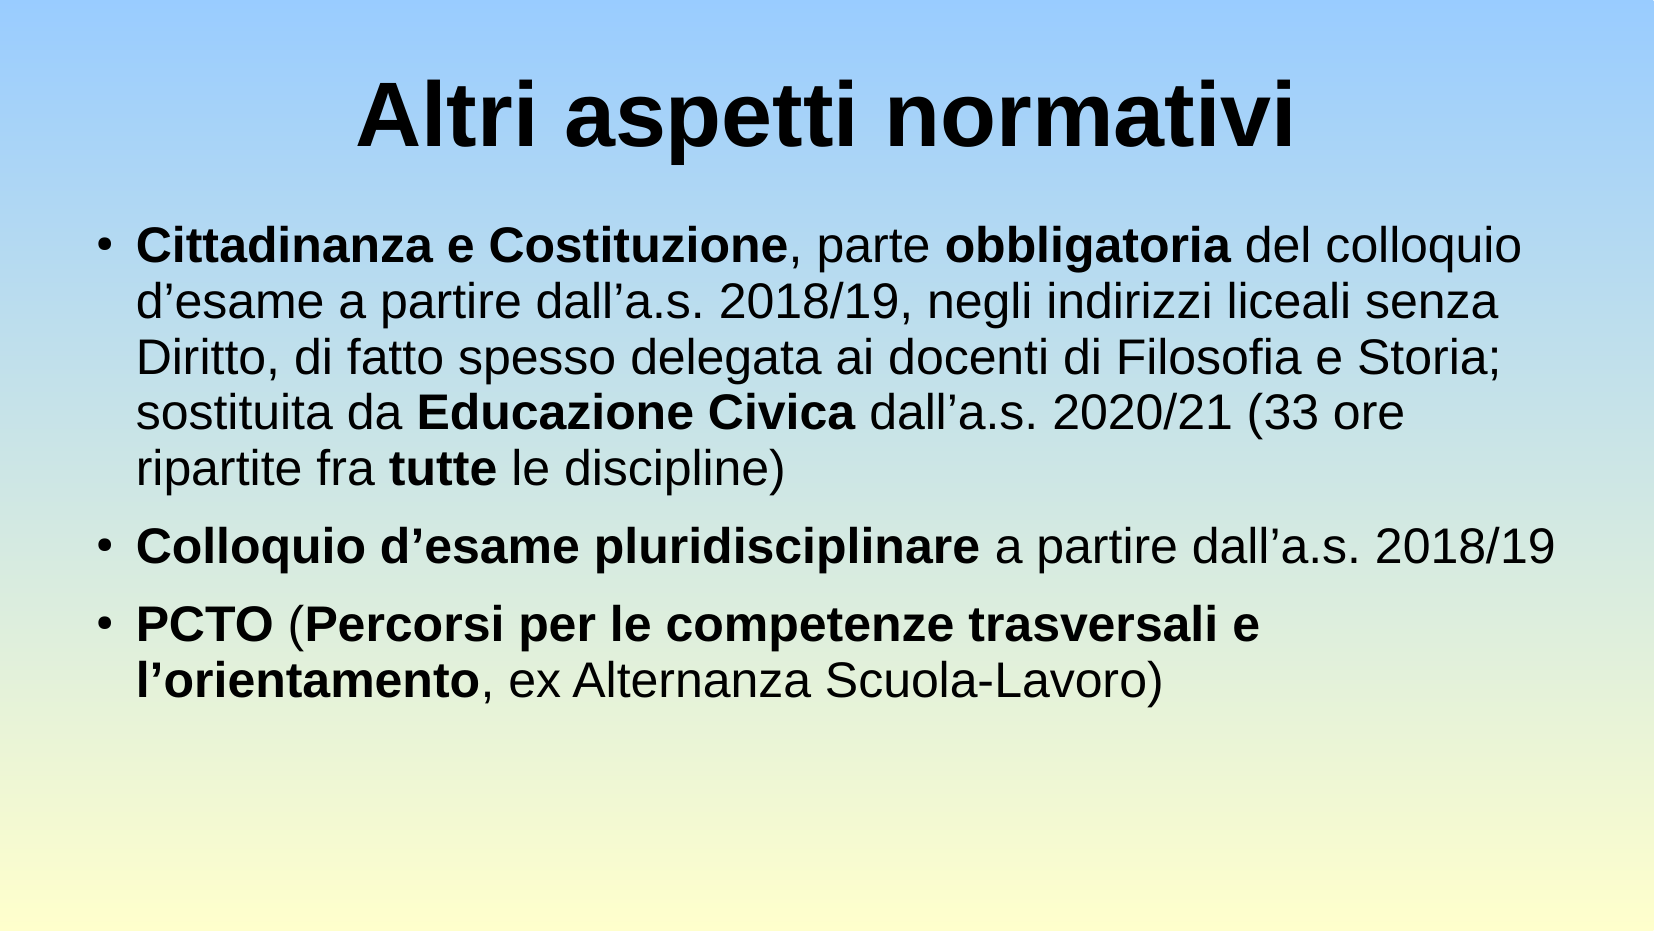

# Altri aspetti normativi
Cittadinanza e Costituzione, parte obbligatoria del colloquio d’esame a partire dall’a.s. 2018/19, negli indirizzi liceali senza Diritto, di fatto spesso delegata ai docenti di Filosofia e Storia; sostituita da Educazione Civica dall’a.s. 2020/21 (33 ore ripartite fra tutte le discipline)
Colloquio d’esame pluridisciplinare a partire dall’a.s. 2018/19
PCTO (Percorsi per le competenze trasversali e l’orientamento, ex Alternanza Scuola-Lavoro)